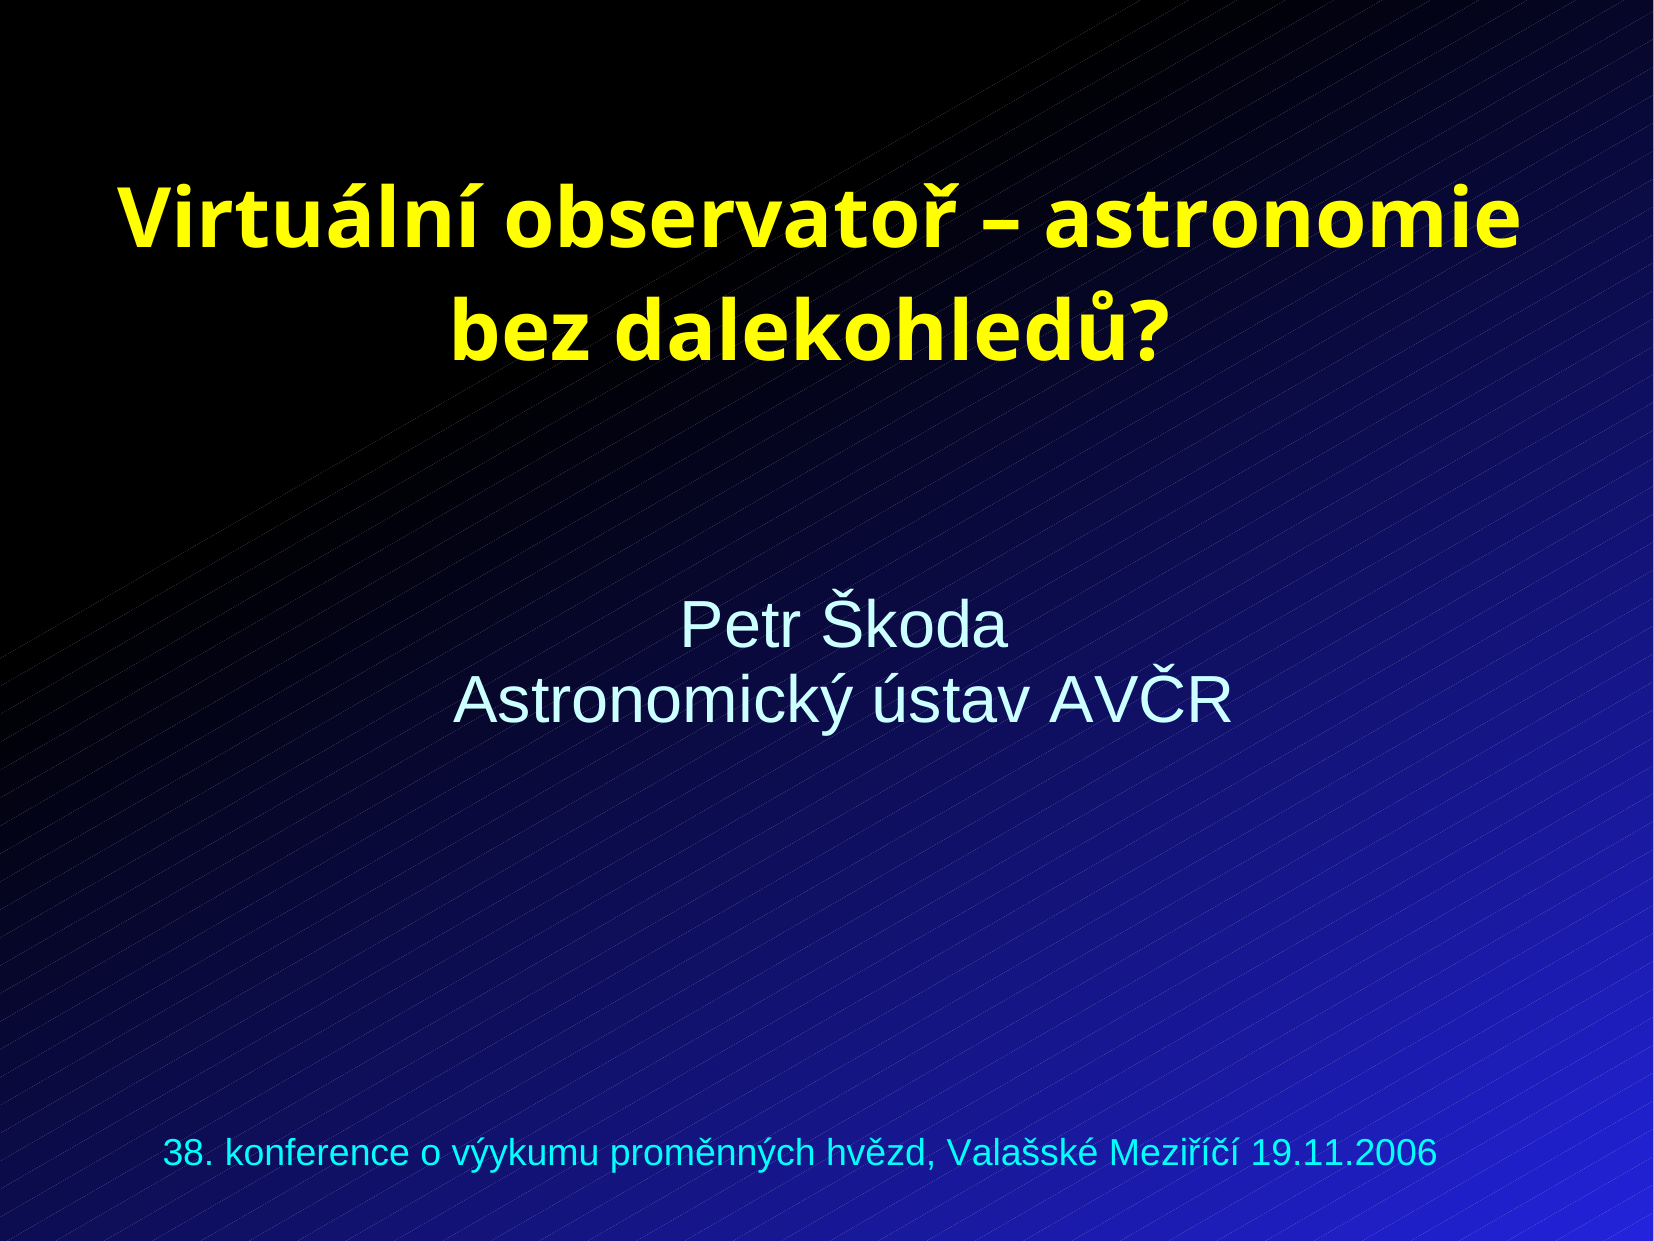

# Virtuální observatoř – astronomie bez dalekohledů?
Petr Škoda
Astronomický ústav AVČR
38. konference o výykumu proměnných hvězd, Valašské Meziříčí 19.11.2006